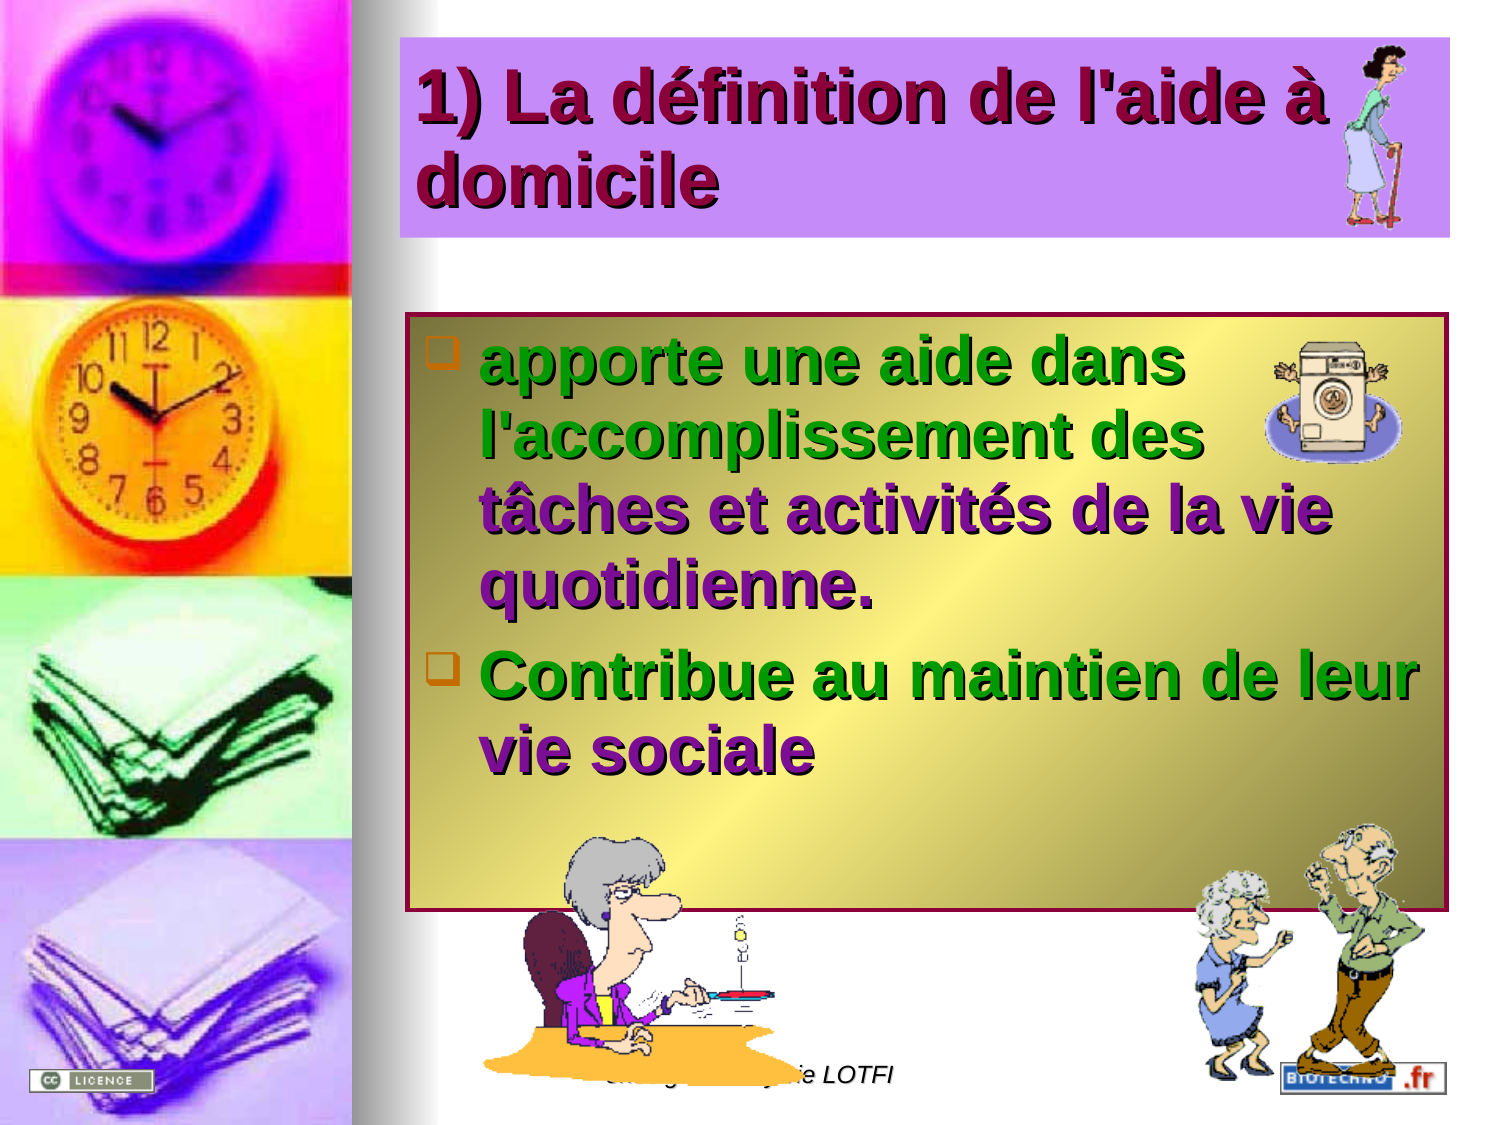

# 1) La définition de l'aide à domicile
apporte une aide dans l'accomplissement des tâches et activités de la vie quotidienne.
Contribue au maintien de leur vie sociale